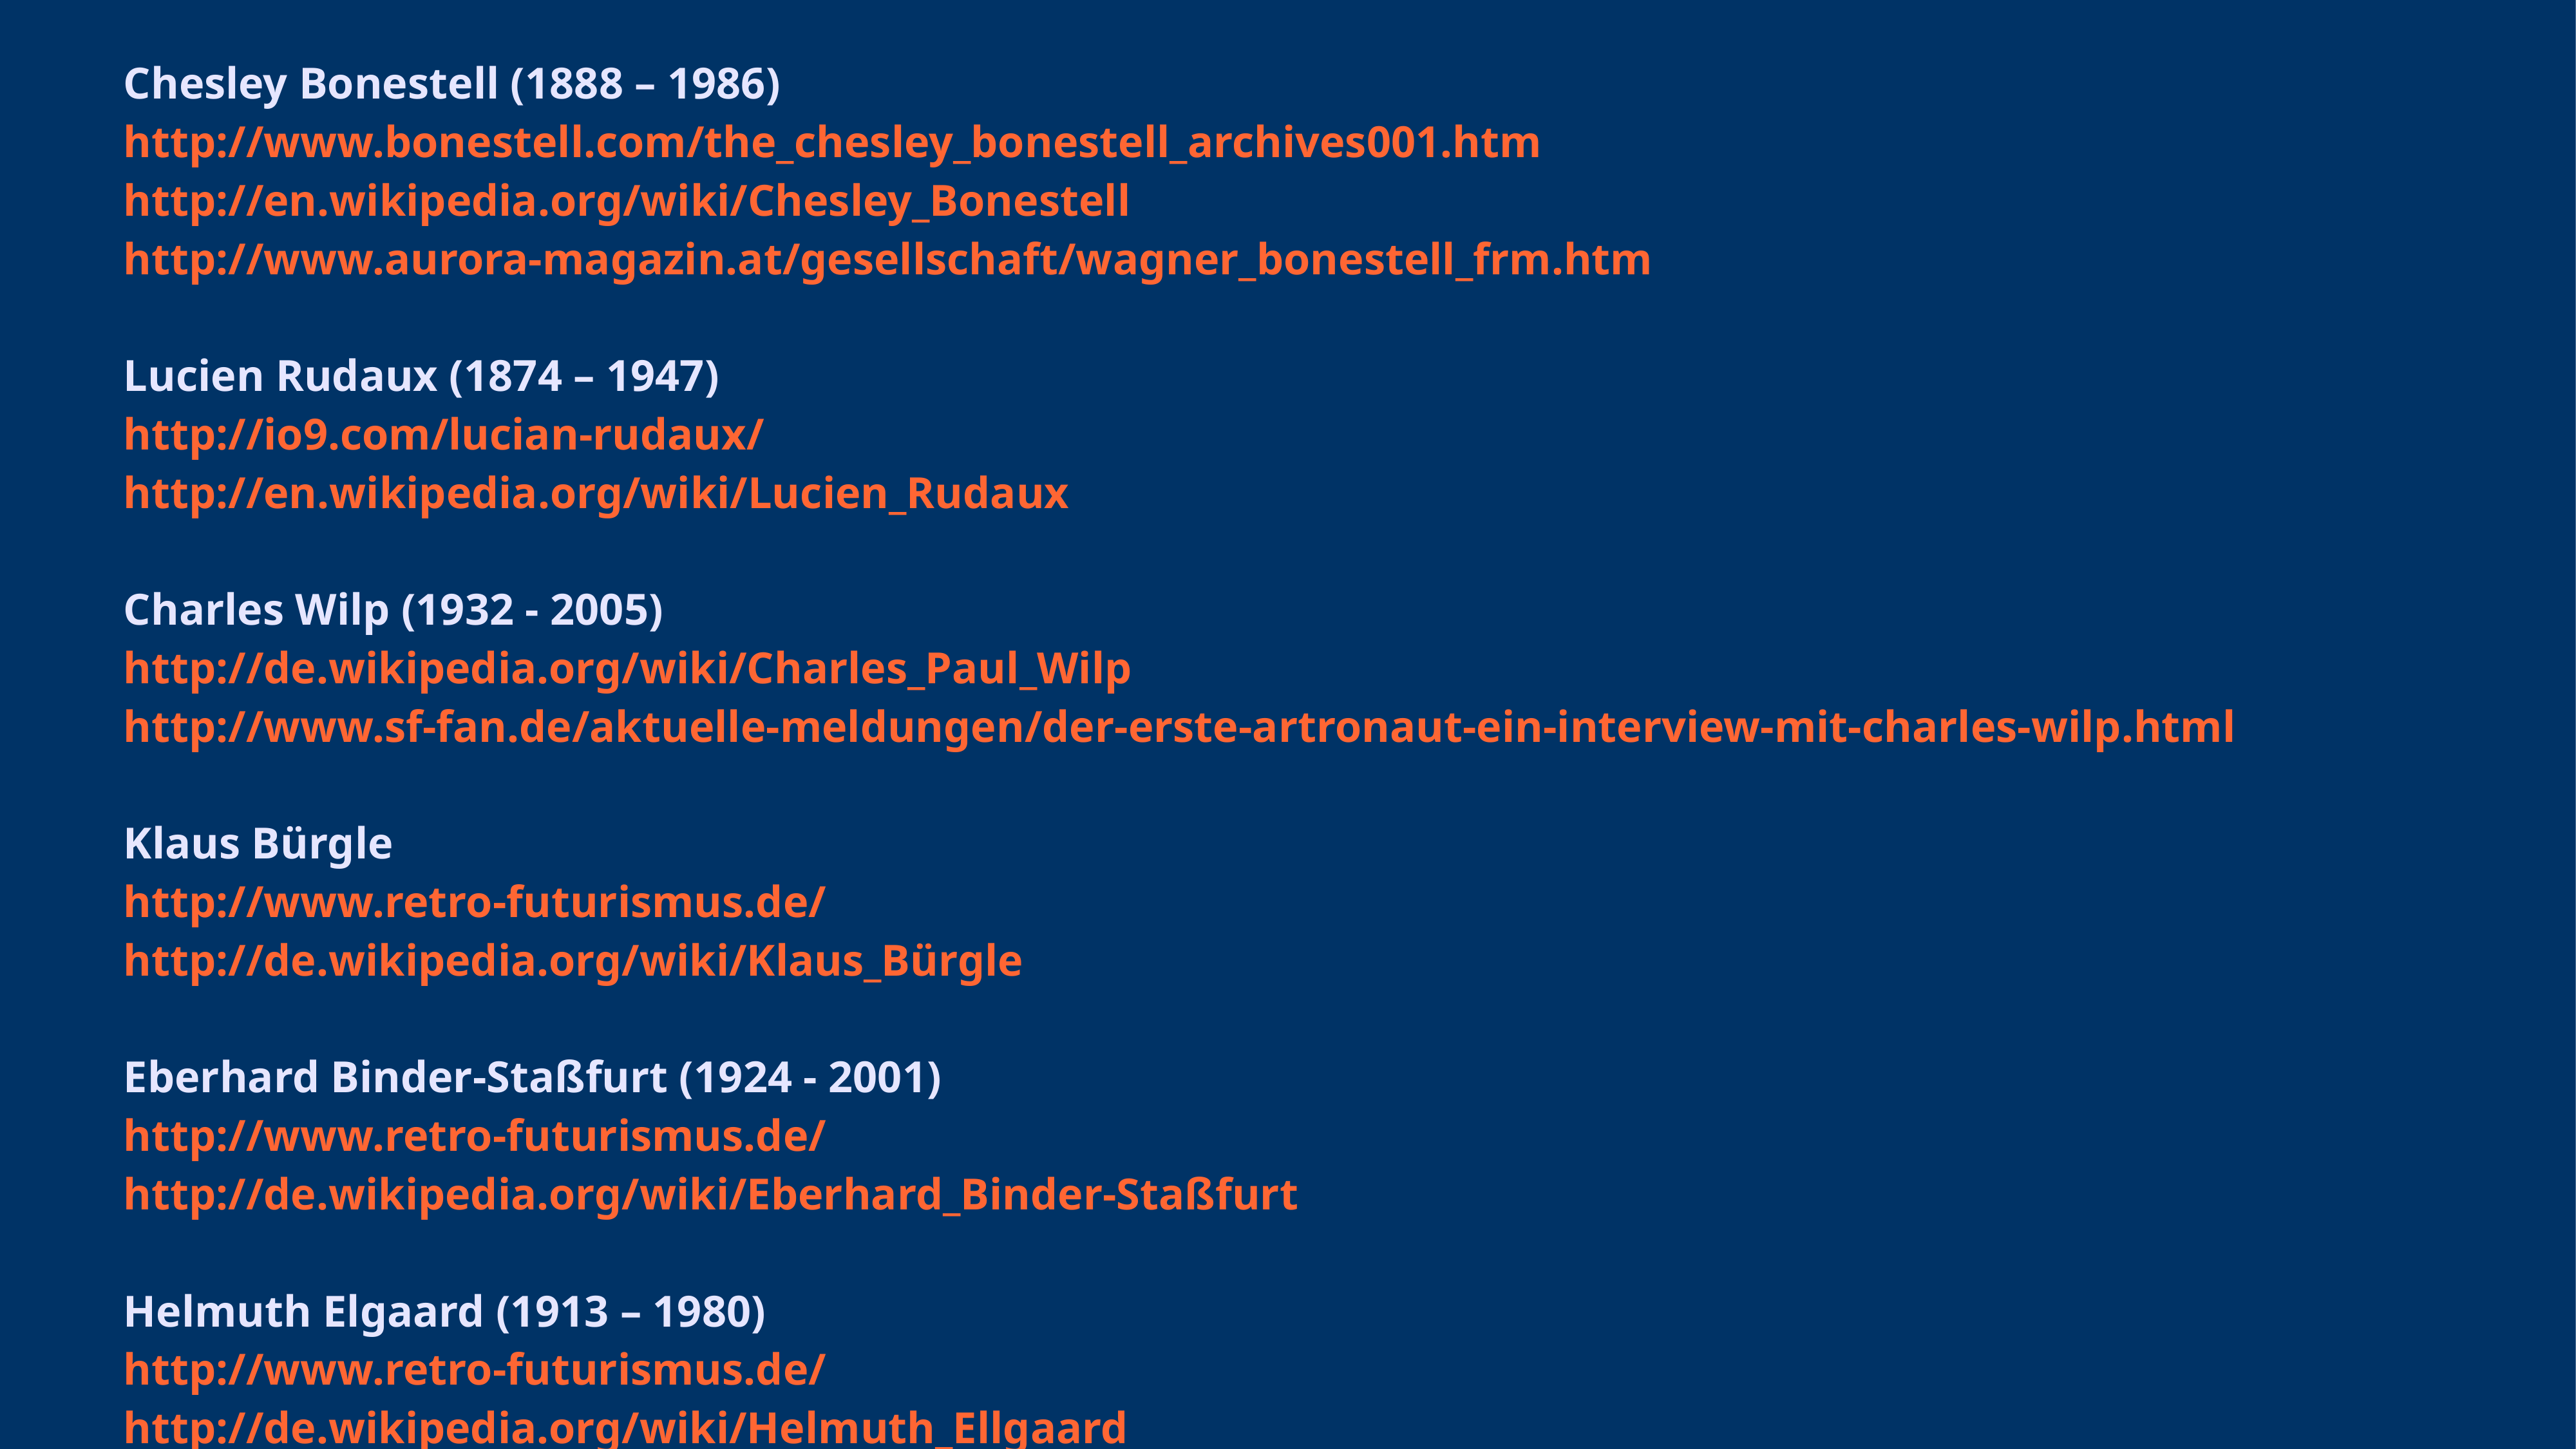

Chesley Bonestell (1888 – 1986)
http://www.bonestell.com/the_chesley_bonestell_archives001.htm
http://en.wikipedia.org/wiki/Chesley_Bonestell
http://www.aurora-magazin.at/gesellschaft/wagner_bonestell_frm.htm
Lucien Rudaux (1874 – 1947)
http://io9.com/lucian-rudaux/
http://en.wikipedia.org/wiki/Lucien_Rudaux
Charles Wilp (1932 - 2005)
http://de.wikipedia.org/wiki/Charles_Paul_Wilp
http://www.sf-fan.de/aktuelle-meldungen/der-erste-artronaut-ein-interview-mit-charles-wilp.html
Klaus Bürgle
http://www.retro-futurismus.de/
http://de.wikipedia.org/wiki/Klaus_Bürgle
Eberhard Binder-Staßfurt (1924 - 2001)
http://www.retro-futurismus.de/
http://de.wikipedia.org/wiki/Eberhard_Binder-Staßfurt
Helmuth Elgaard (1913 – 1980)
http://www.retro-futurismus.de/
http://de.wikipedia.org/wiki/Helmuth_Ellgaard